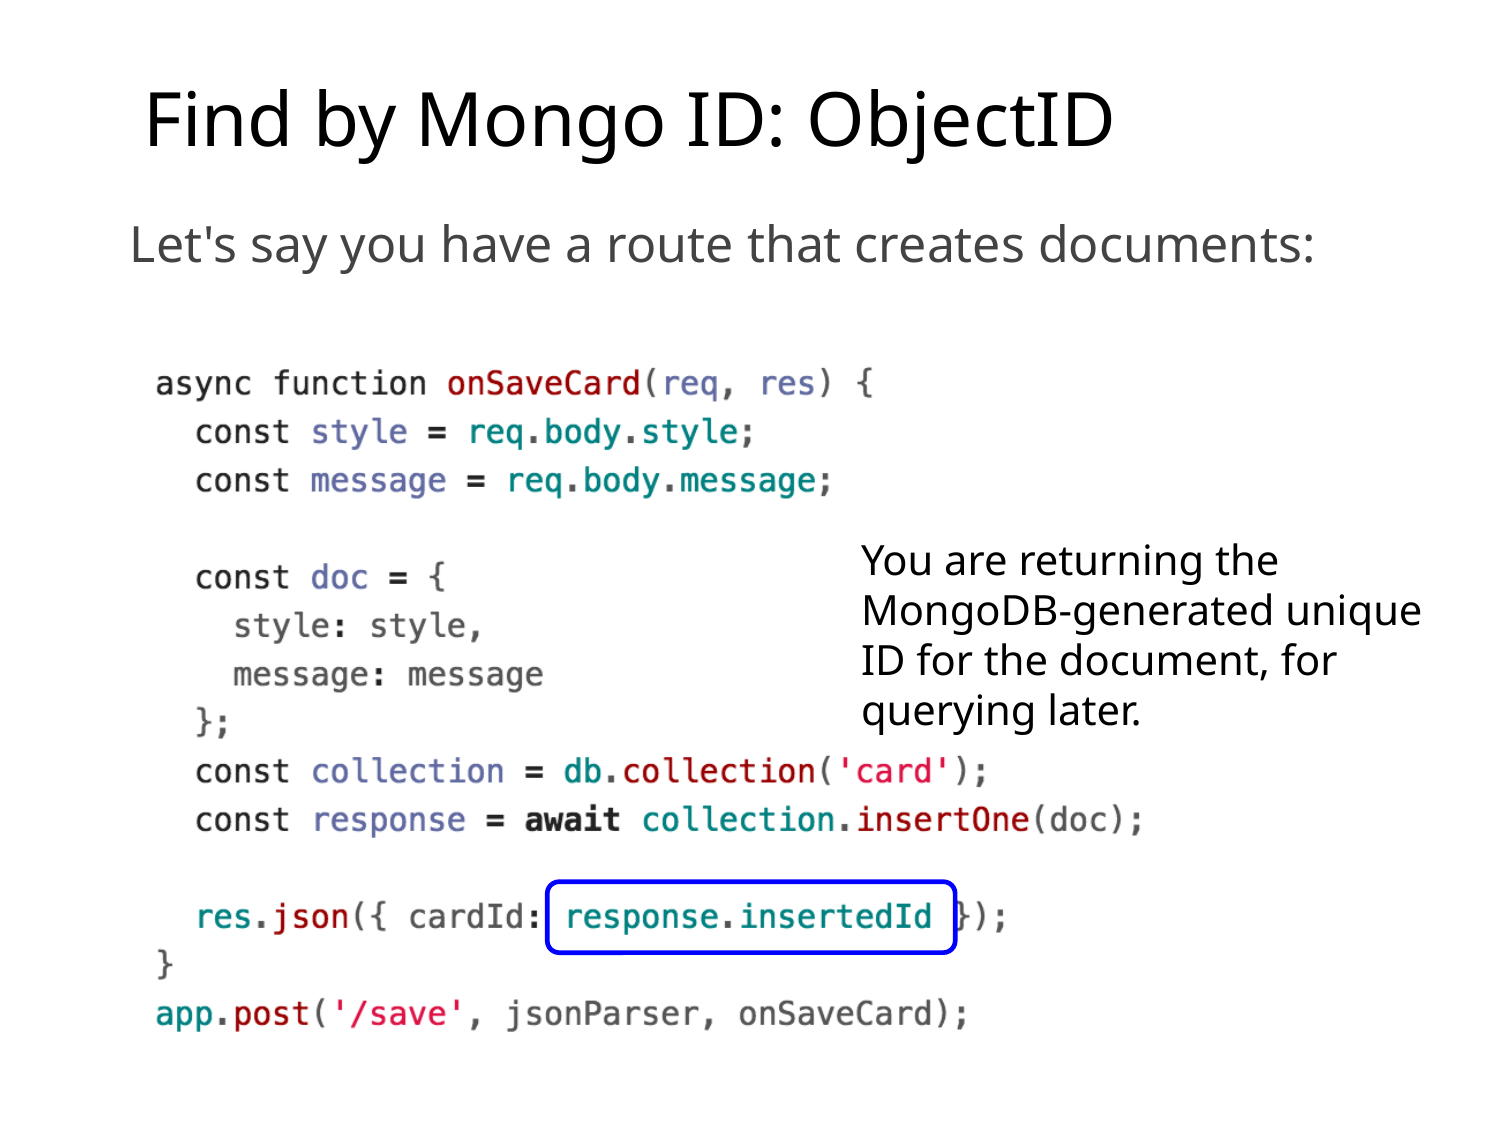

# Find by Mongo ID: ObjectID
Let's say you have a route that creates documents:
You are returning the MongoDB-generated unique ID for the document, for querying later.